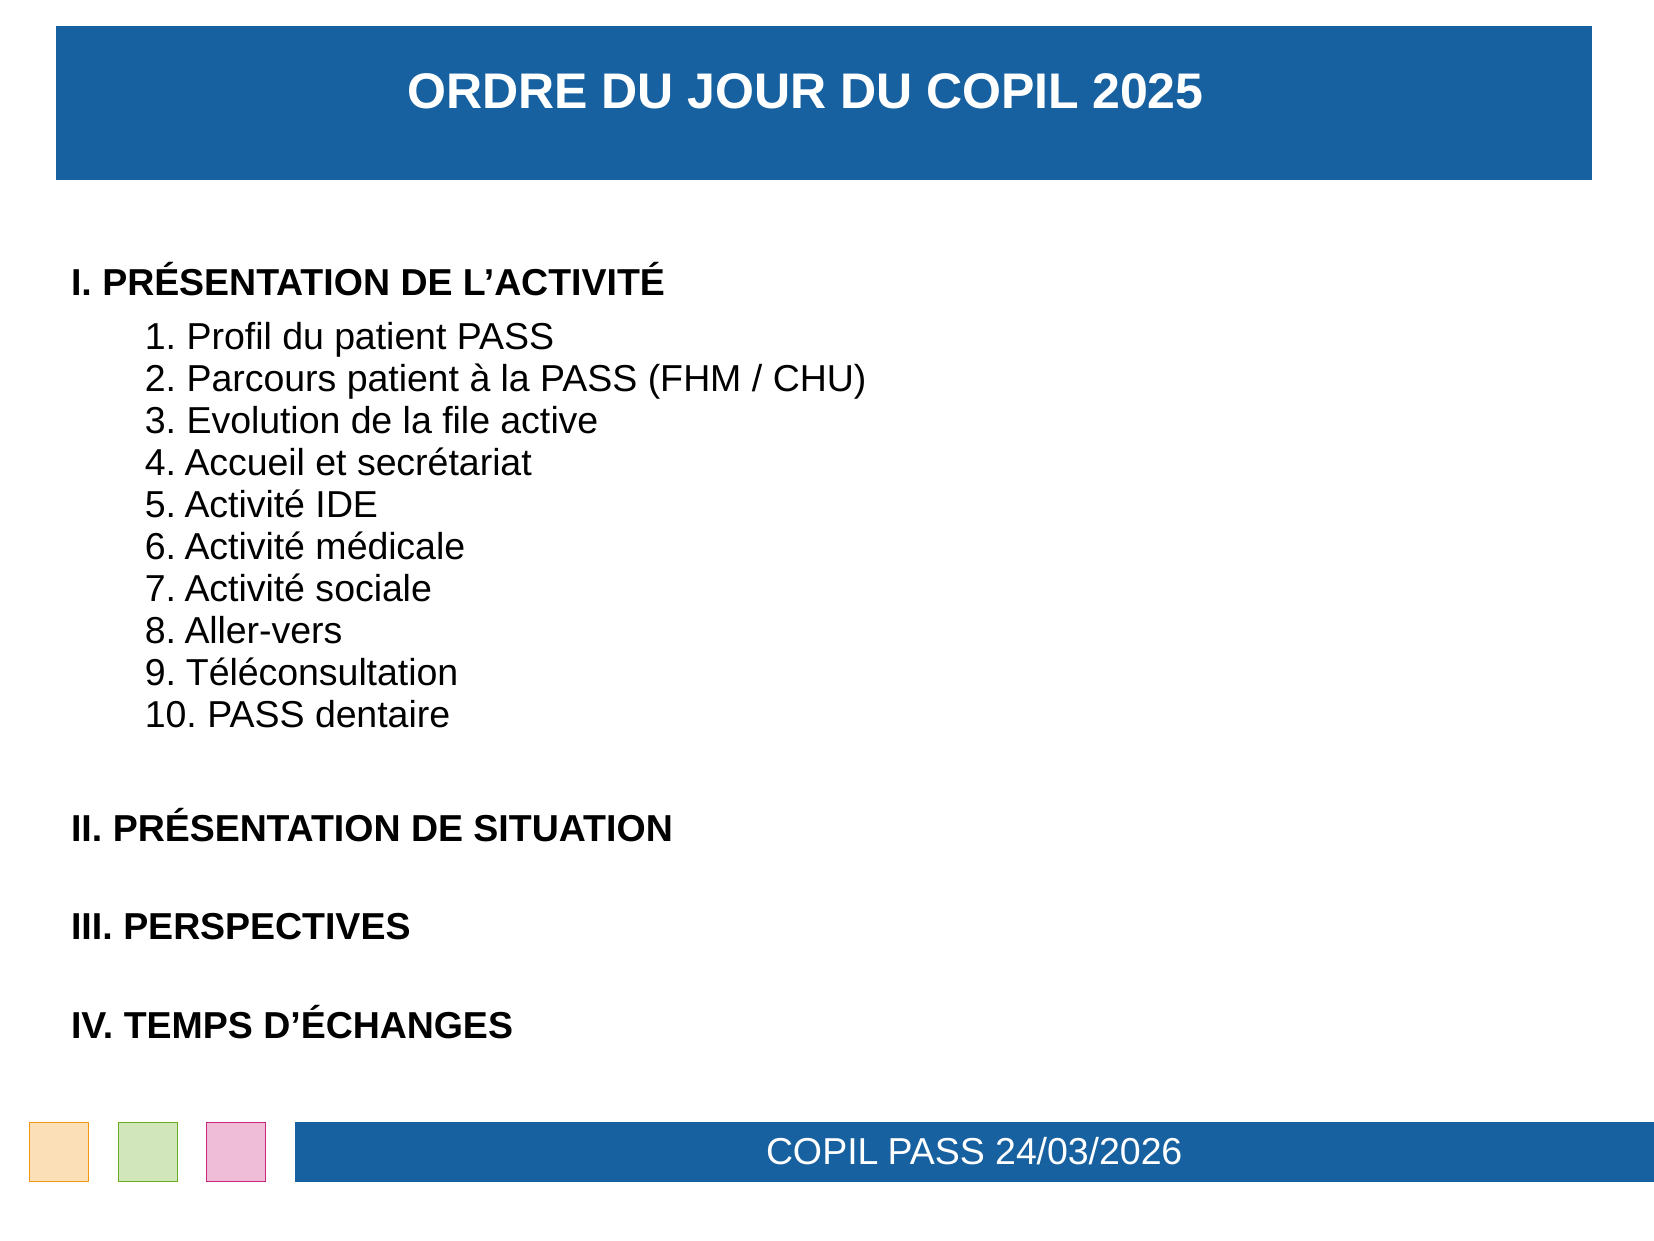

#
ORDRE DU JOUR DU COPIL 2025
I. PRÉSENTATION DE L’ACTIVITÉ
	1. Profil du patient PASS
	2. Parcours patient à la PASS (FHM / CHU)
	3. Evolution de la file active
	4. Accueil et secrétariat
	5. Activité IDE
	6. Activité médicale
	7. Activité sociale
	8. Aller-vers
	9. Téléconsultation
	10. PASS dentaire
II. PRÉSENTATION DE SITUATION
III. PERSPECTIVES
IV. TEMPS D’ÉCHANGES
COPIL PASS 24/03/2026